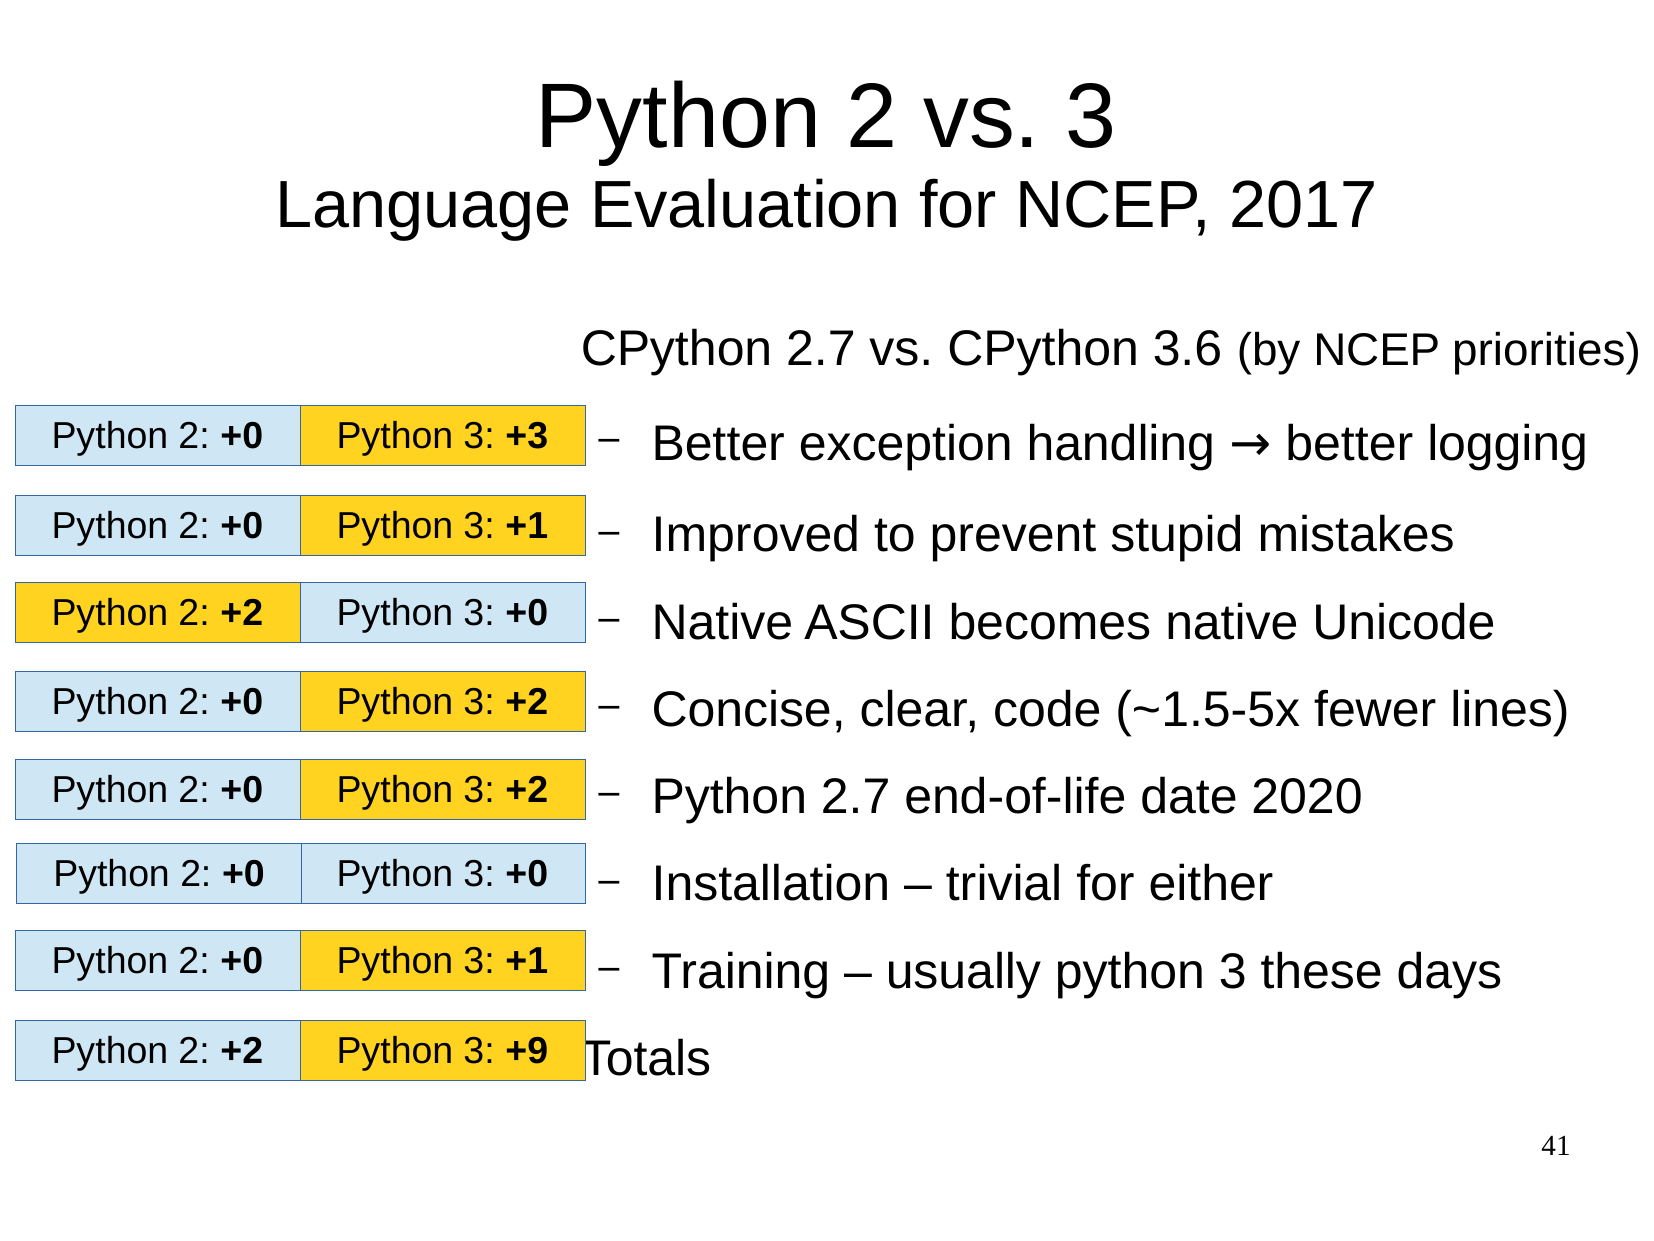

Python 2 vs. 3
Language Evaluation for NCEP, 2017
# CPython 2.7 vs. CPython 3.6 (by NCEP priorities)
Better exception handling → better logging
Improved to prevent stupid mistakes
Native ASCII becomes native Unicode
Concise, clear, code (~1.5-5x fewer lines)
Python 2.7 end-of-life date 2020
Installation – trivial for either
Training – usually python 3 these days
Totals
Python 2: +0
Python 3: +3
Python 2: +0
Python 3: +1
Python 2: +2
Python 3: +0
Python 2: +0
Python 3: +2
Python 2: +0
Python 3: +2
Python 2: +0
Python 3: +0
Python 2: +0
Python 3: +1
Python 2: +2
Python 3: +9
41